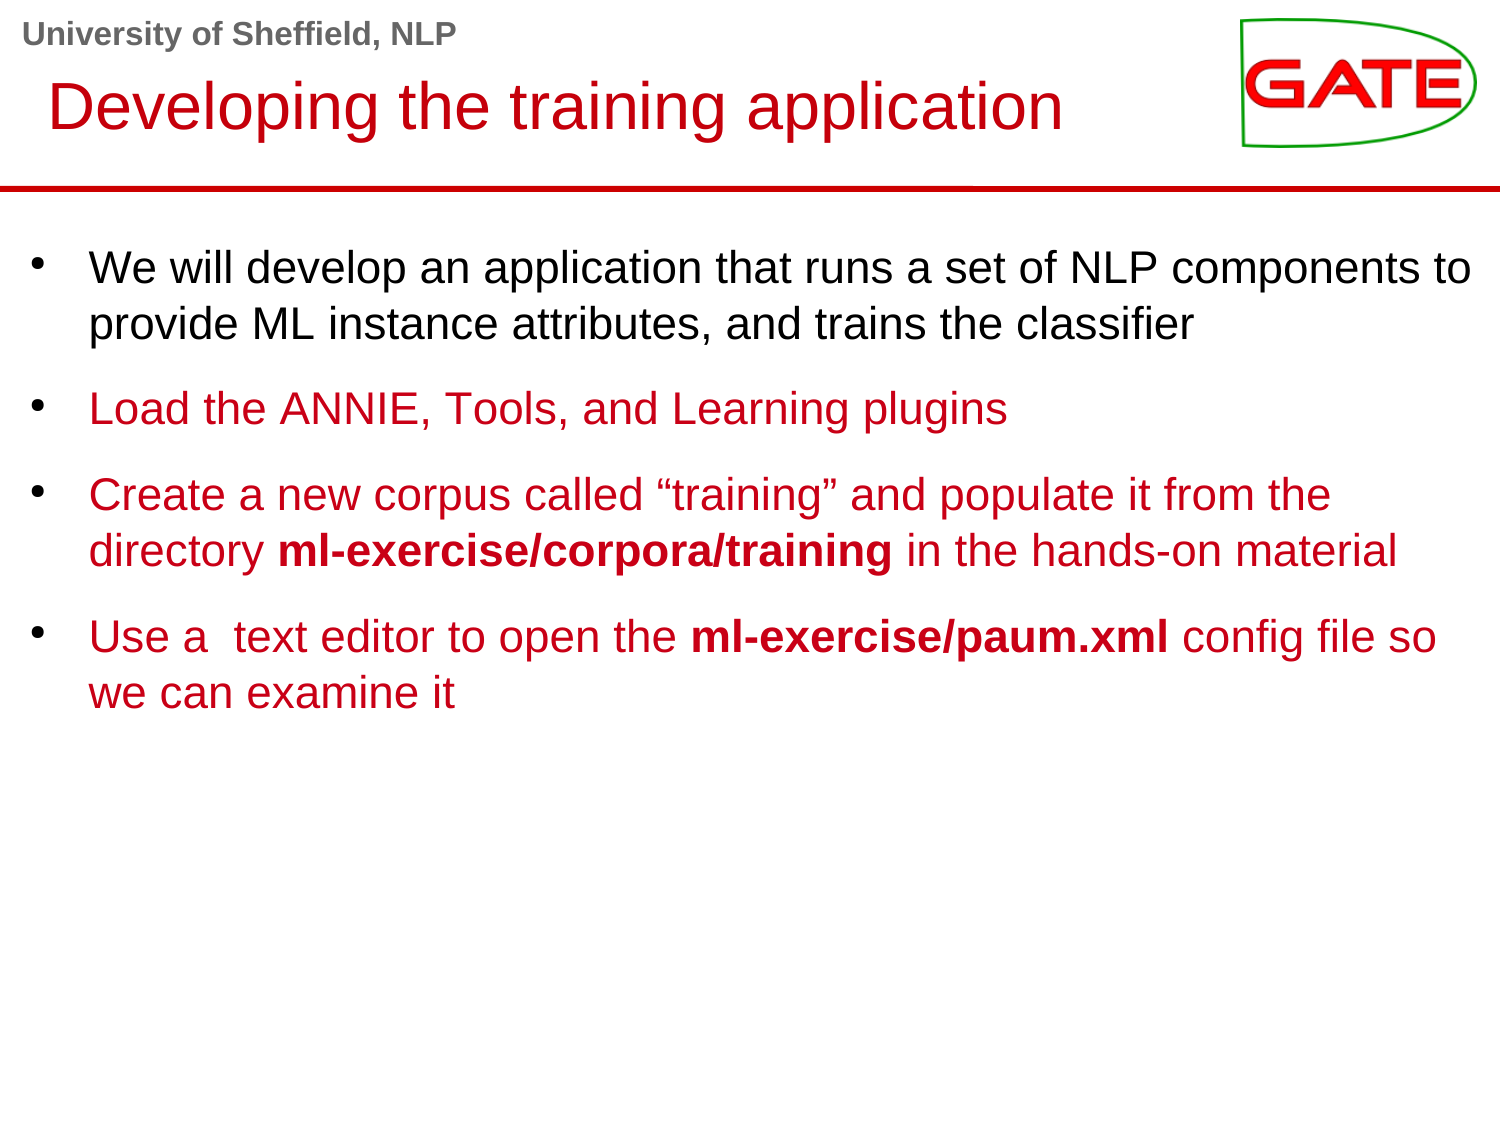

# Developing the training application
We will develop an application that runs a set of NLP components to provide ML instance attributes, and trains the classifier
Load the ANNIE, Tools, and Learning plugins
Create a new corpus called “training” and populate it from the directory ml-exercise/corpora/training in the hands-on material
Use a text editor to open the ml-exercise/paum.xml config file so we can examine it